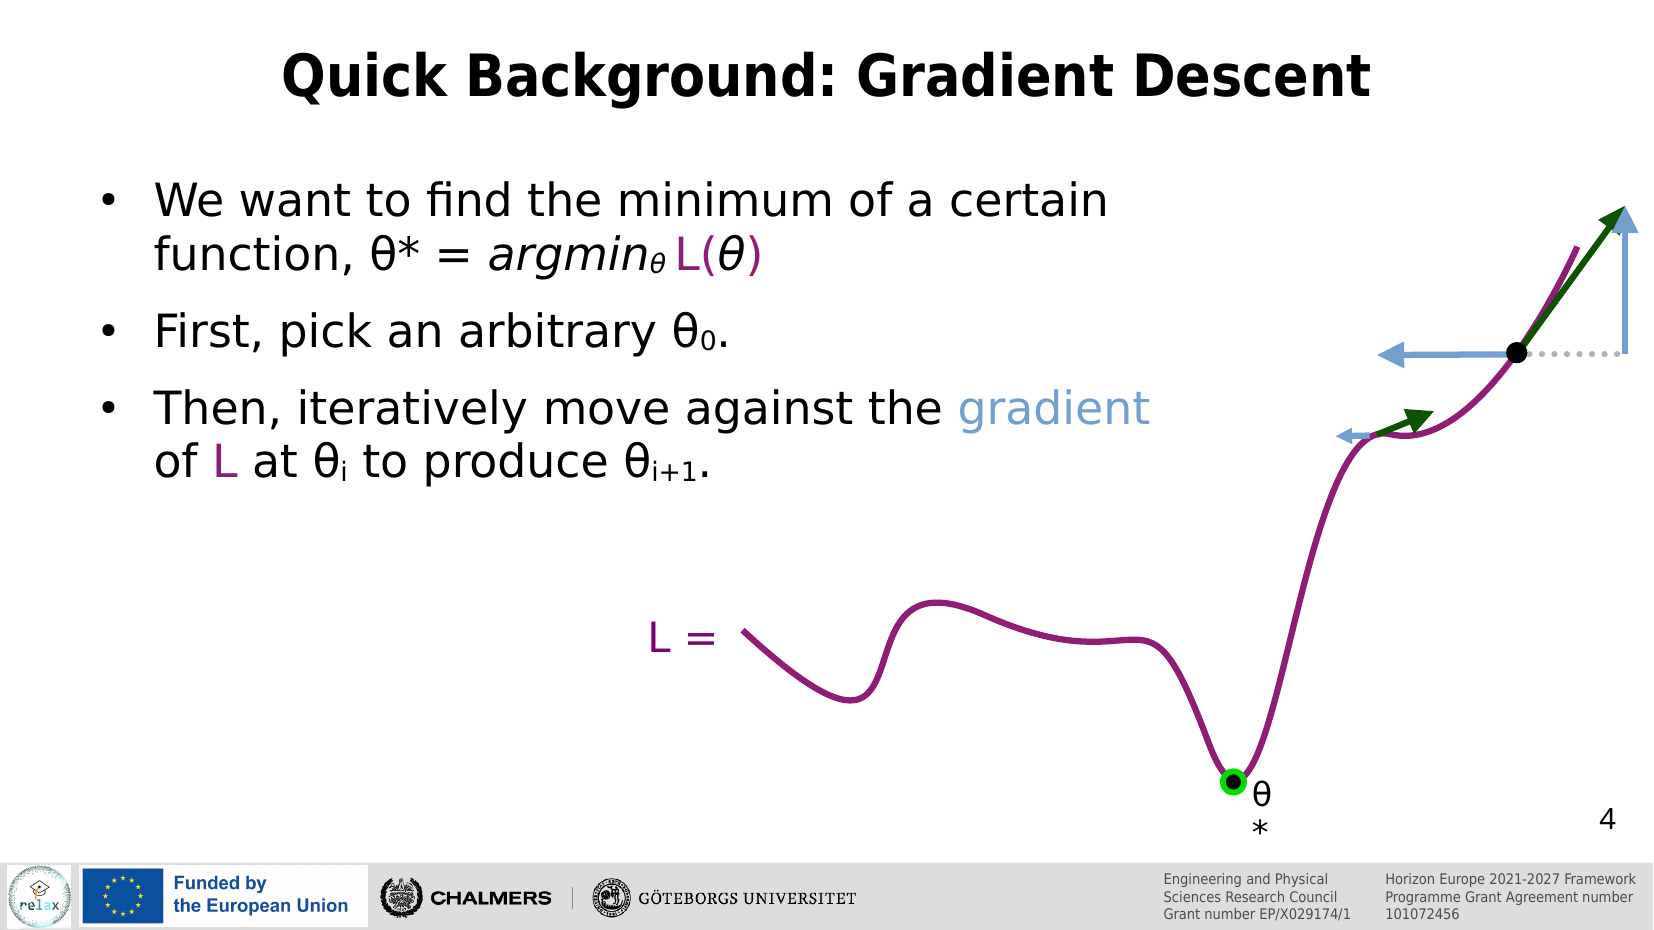

# Quick Background: Gradient Descent
We want to find the minimum of a certain function, θ* = argminθ L(θ)
First, pick an arbitrary θ0.
Then, iteratively move against the gradient of L at θi to produce θi+1.
L =
θ*
4